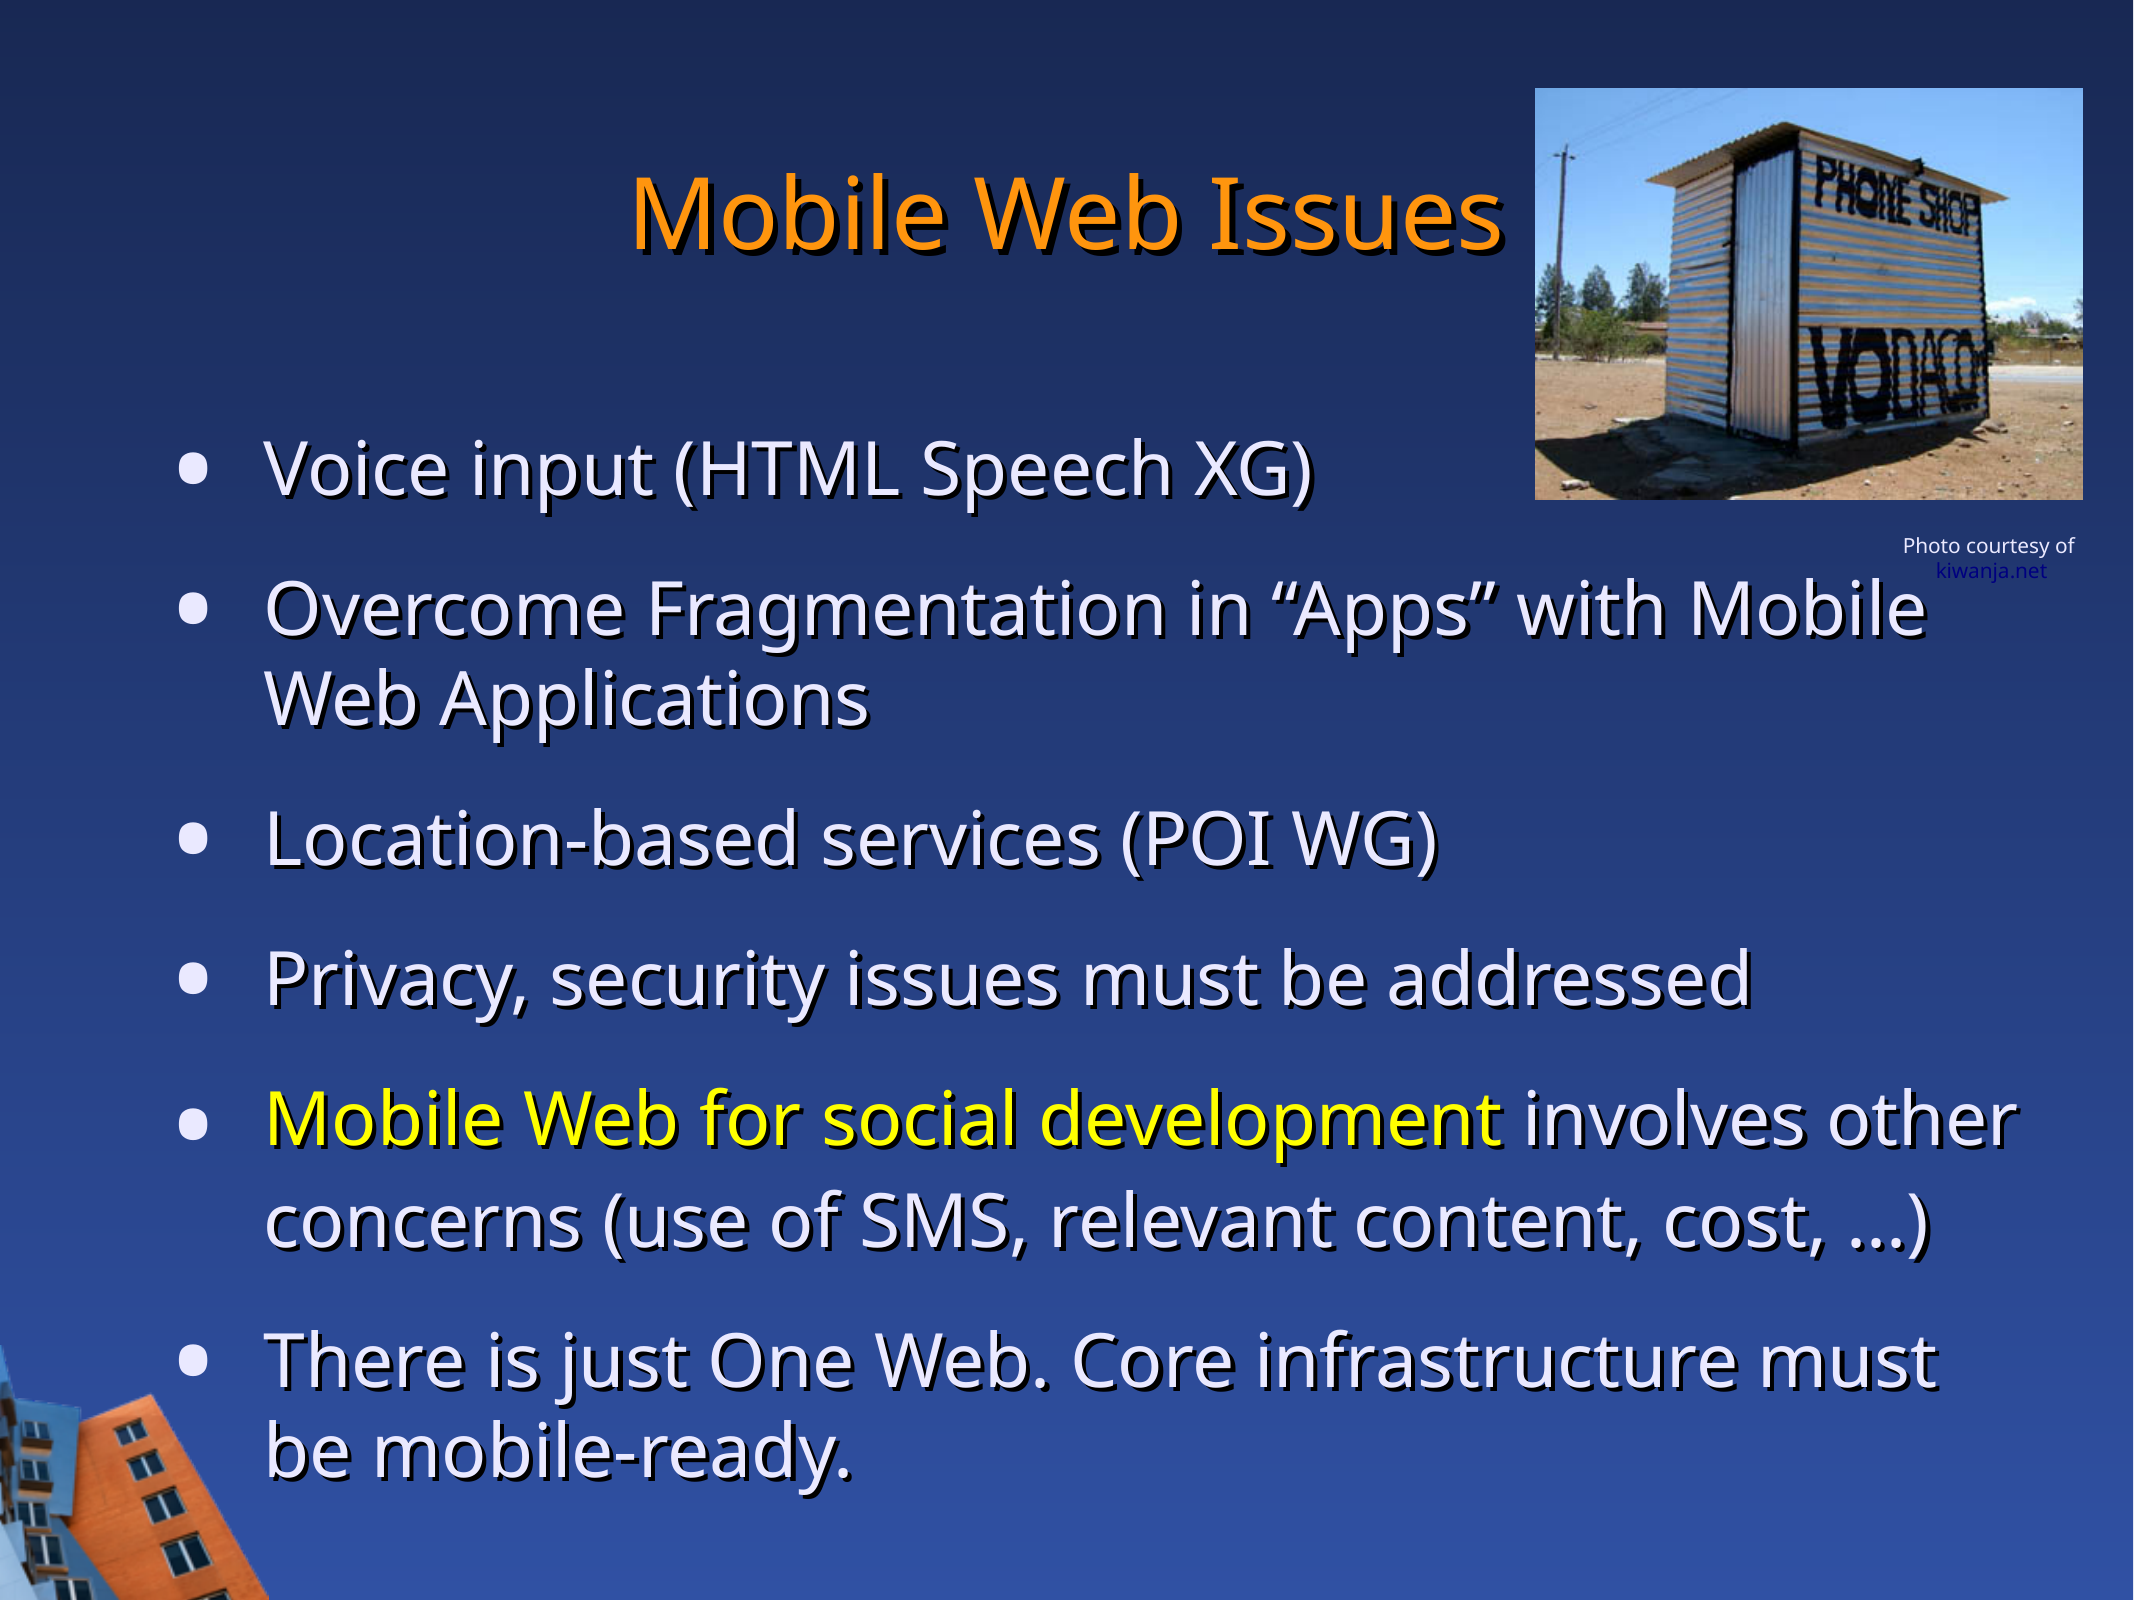

# Mobile Web Issues
Voice input (HTML Speech XG)
Overcome Fragmentation in “Apps” with Mobile Web Applications
Location-based services (POI WG)
Privacy, security issues must be addressed
Mobile Web for social development involves other concerns (use of SMS, relevant content, cost, ...)
There is just One Web. Core infrastructure must be mobile-ready.
Photo courtesy of kiwanja.net